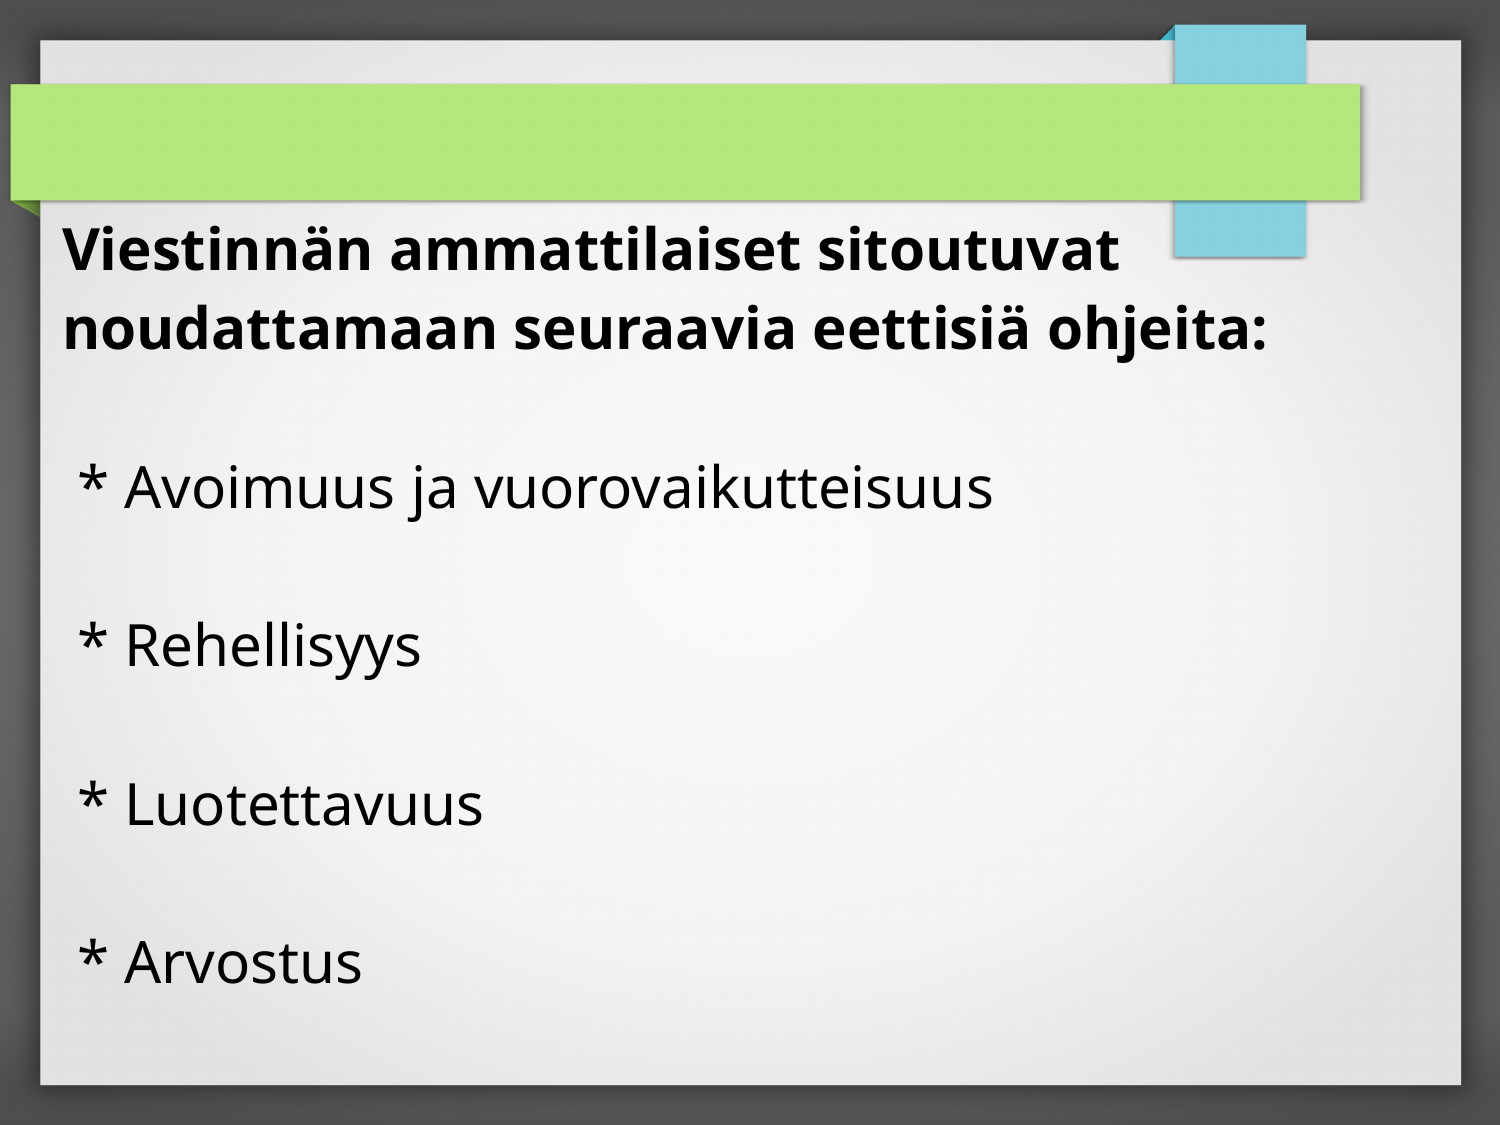

#
Viestinnän ammattilaiset sitoutuvat
noudattamaan seuraavia eettisiä ohjeita:
 * Avoimuus ja vuorovaikutteisuus
 * Rehellisyys
 * Luotettavuus
 * Arvostus